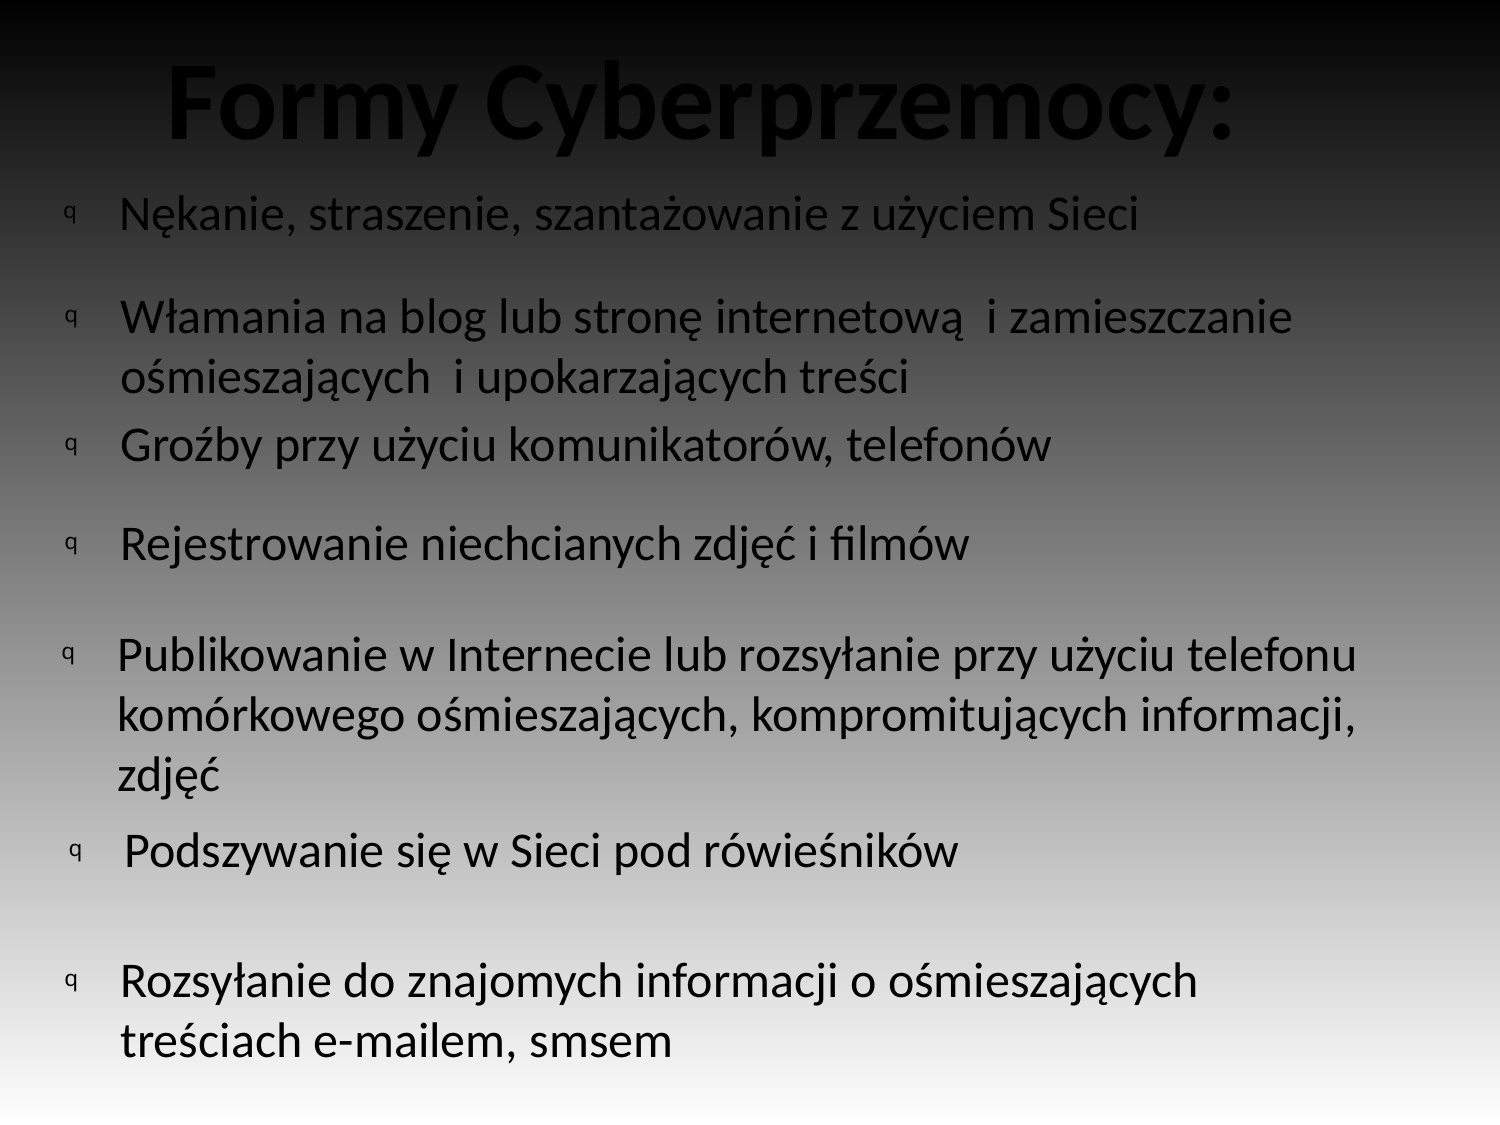

Formy Cyberprzemocy:
Nękanie, straszenie, szantażowanie z użyciem Sieci
Włamania na blog lub stronę internetową i zamieszczanie ośmieszających i upokarzających treści
Groźby przy użyciu komunikatorów, telefonów
Rejestrowanie niechcianych zdjęć i filmów
Publikowanie w Internecie lub rozsyłanie przy użyciu telefonu komórkowego ośmieszających, kompromitujących informacji, zdjęć
Podszywanie się w Sieci pod rówieśników
Rozsyłanie do znajomych informacji o ośmieszających treściach e-mailem, smsem